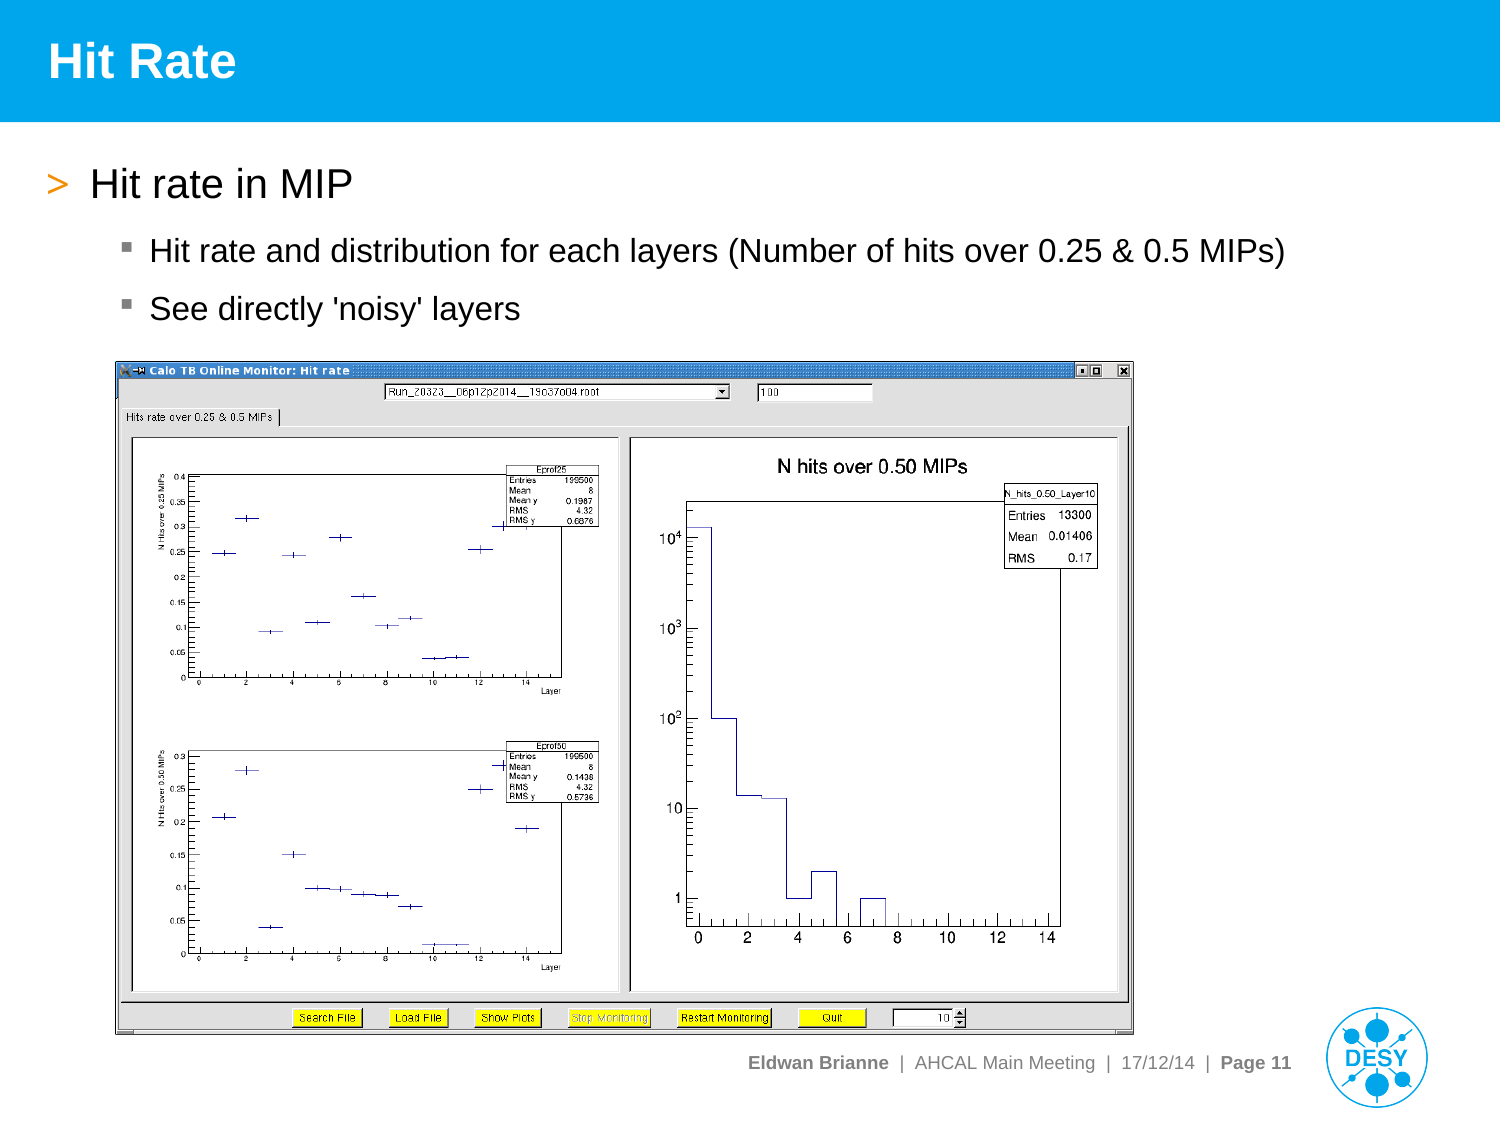

# Hit Rate
Hit rate in MIP
Hit rate and distribution for each layers (Number of hits over 0.25 & 0.5 MIPs)
See directly 'noisy' layers